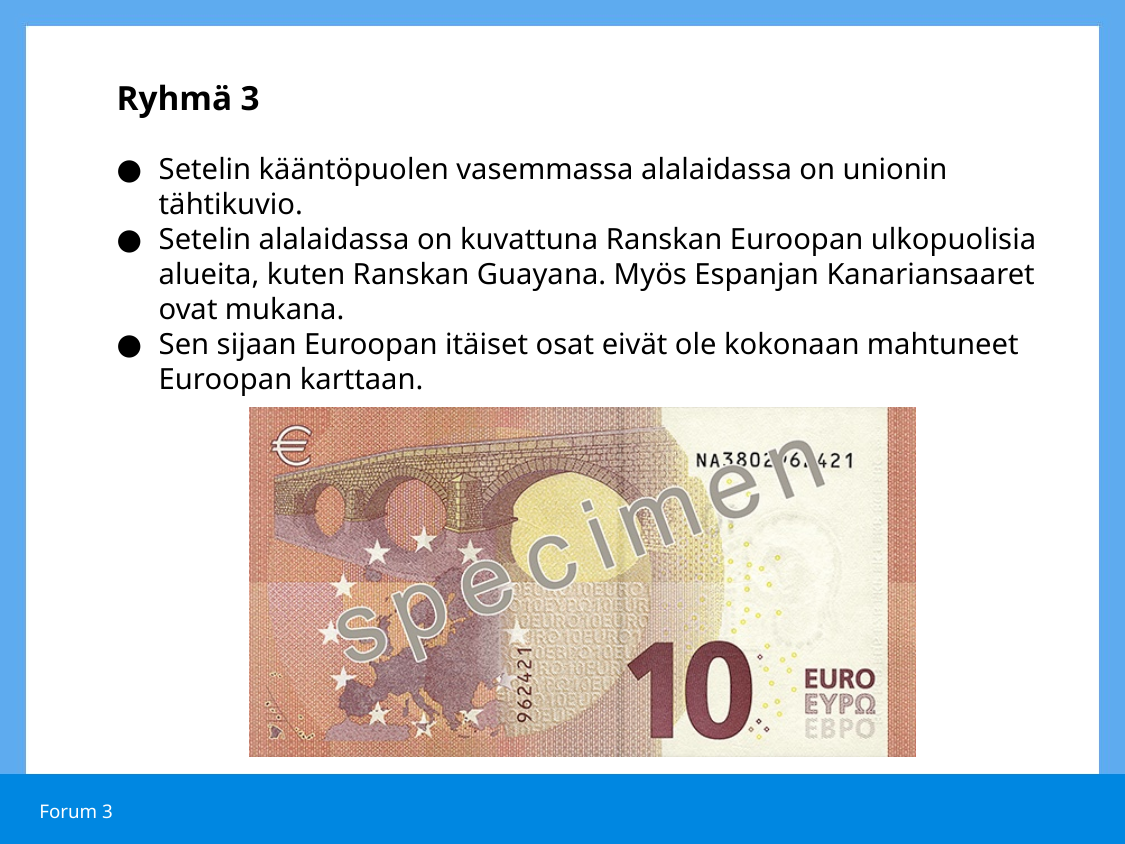

# Ryhmä 3
Setelin kääntöpuolen vasemmassa alalaidassa on unionin tähtikuvio.
Setelin alalaidassa on kuvattuna Ranskan Euroopan ulkopuolisia alueita, kuten Ranskan Guayana. Myös Espanjan Kanariansaaret ovat mukana.
Sen sijaan Euroopan itäiset osat eivät ole kokonaan mahtuneet Euroopan karttaan.